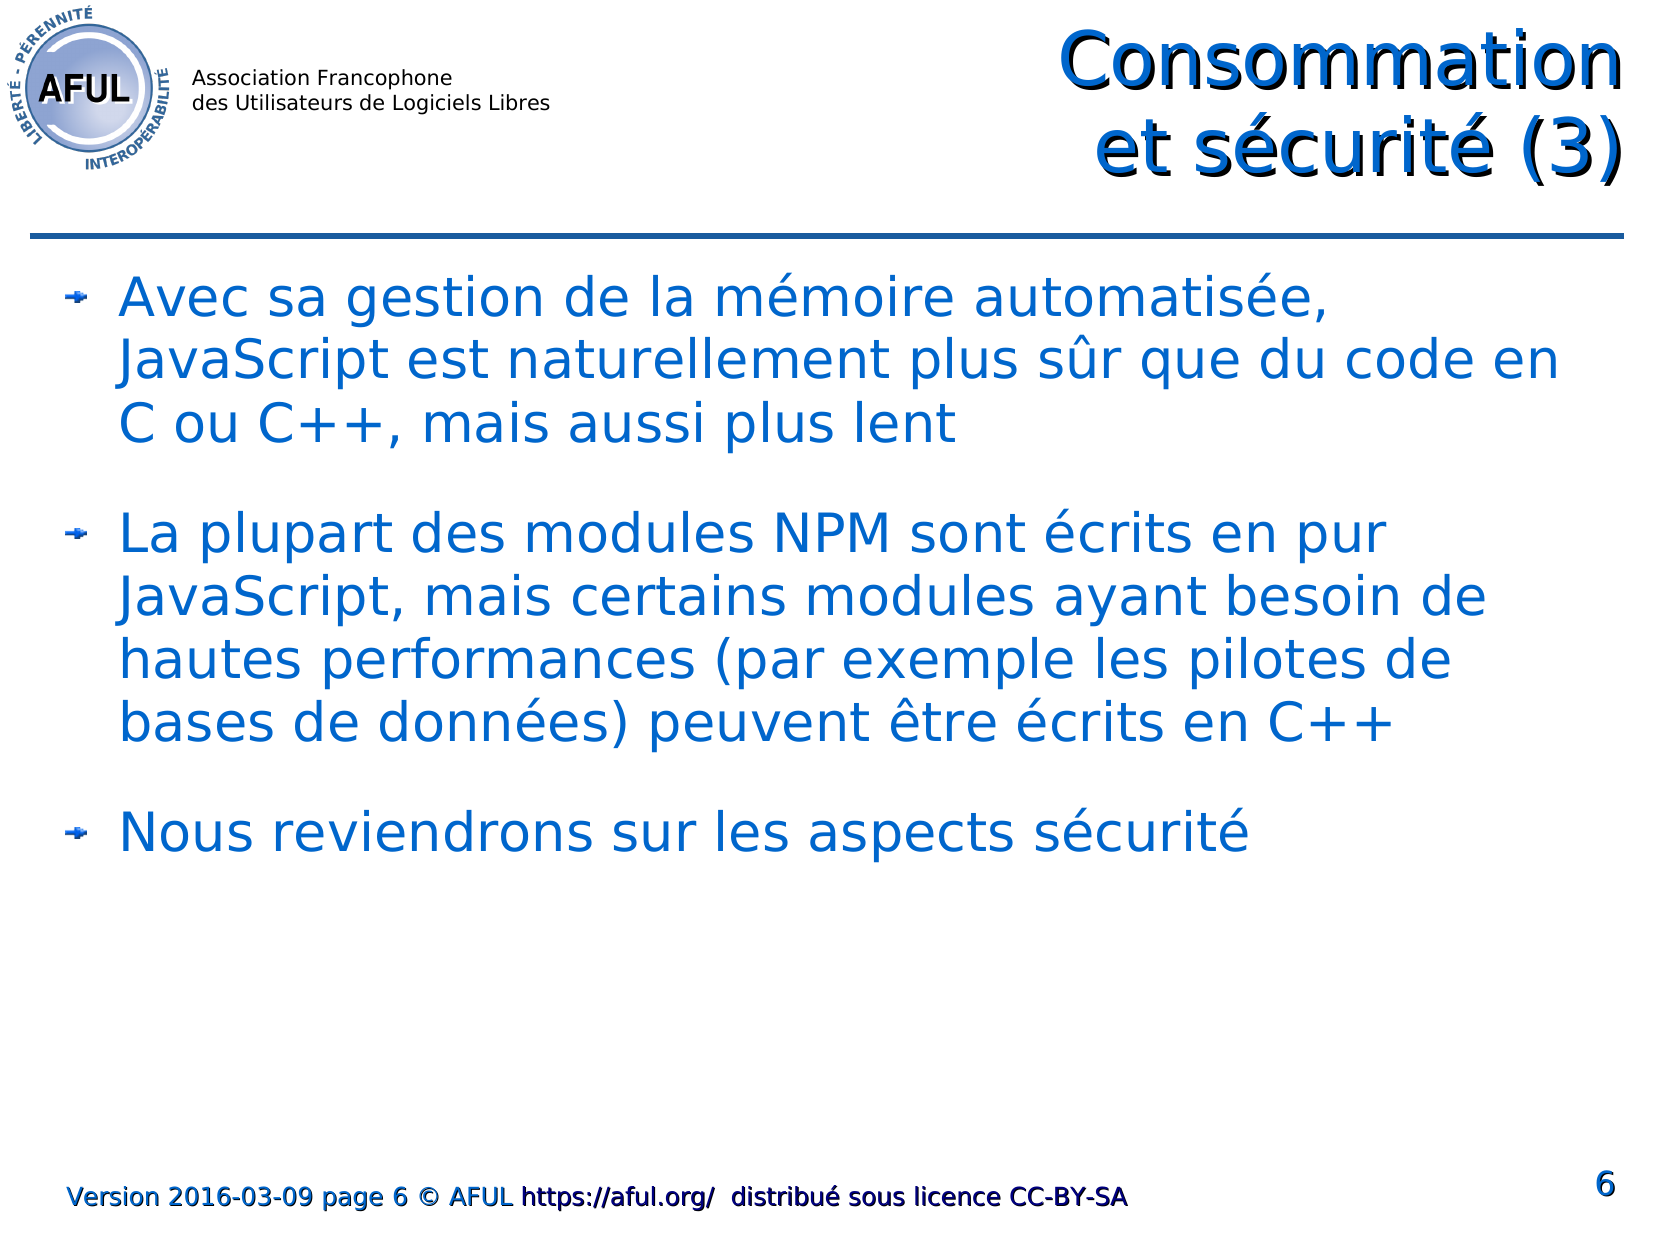

# Consommation et sécurité (3)
Avec sa gestion de la mémoire automatisée, JavaScript est naturellement plus sûr que du code en C ou C++, mais aussi plus lent
La plupart des modules NPM sont écrits en pur JavaScript, mais certains modules ayant besoin de hautes performances (par exemple les pilotes de bases de données) peuvent être écrits en C++
Nous reviendrons sur les aspects sécurité